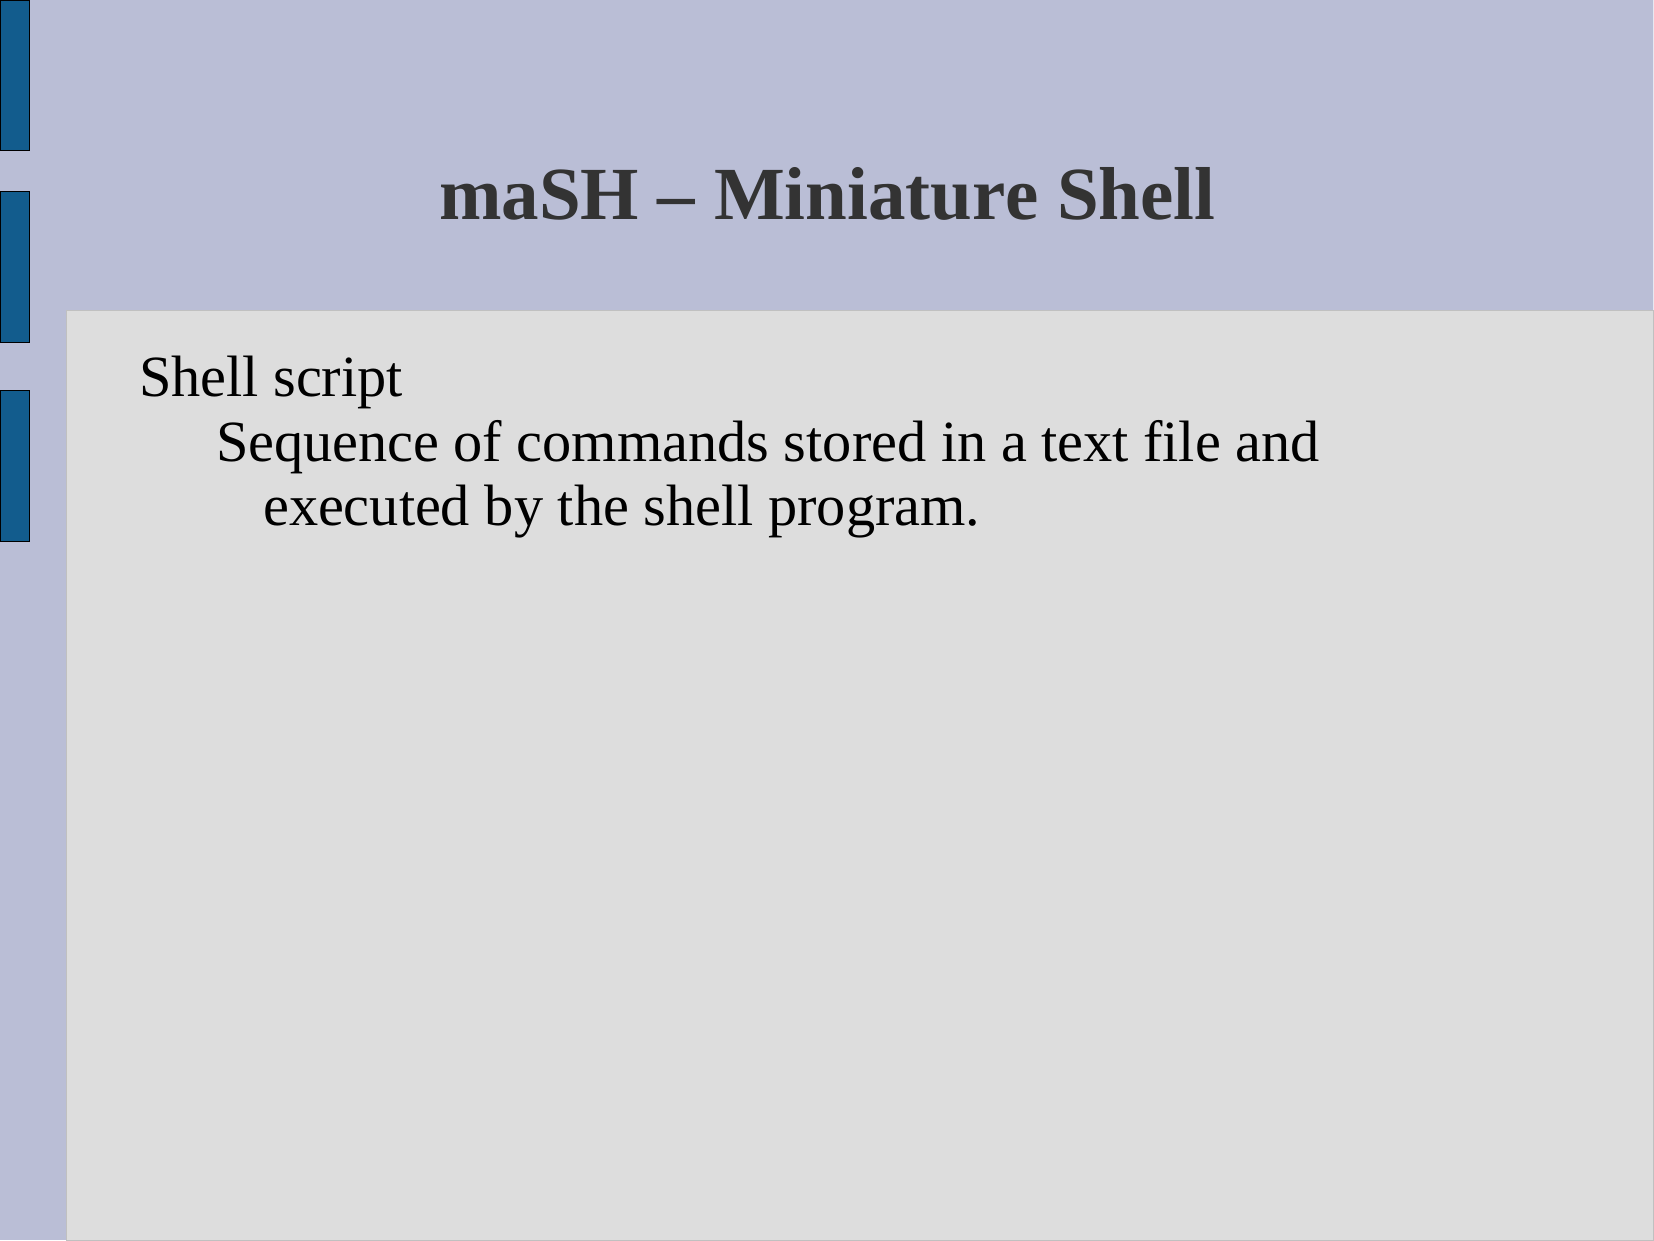

# maSH – Miniature Shell
Shell script
Sequence of commands stored in a text file and executed by the shell program.